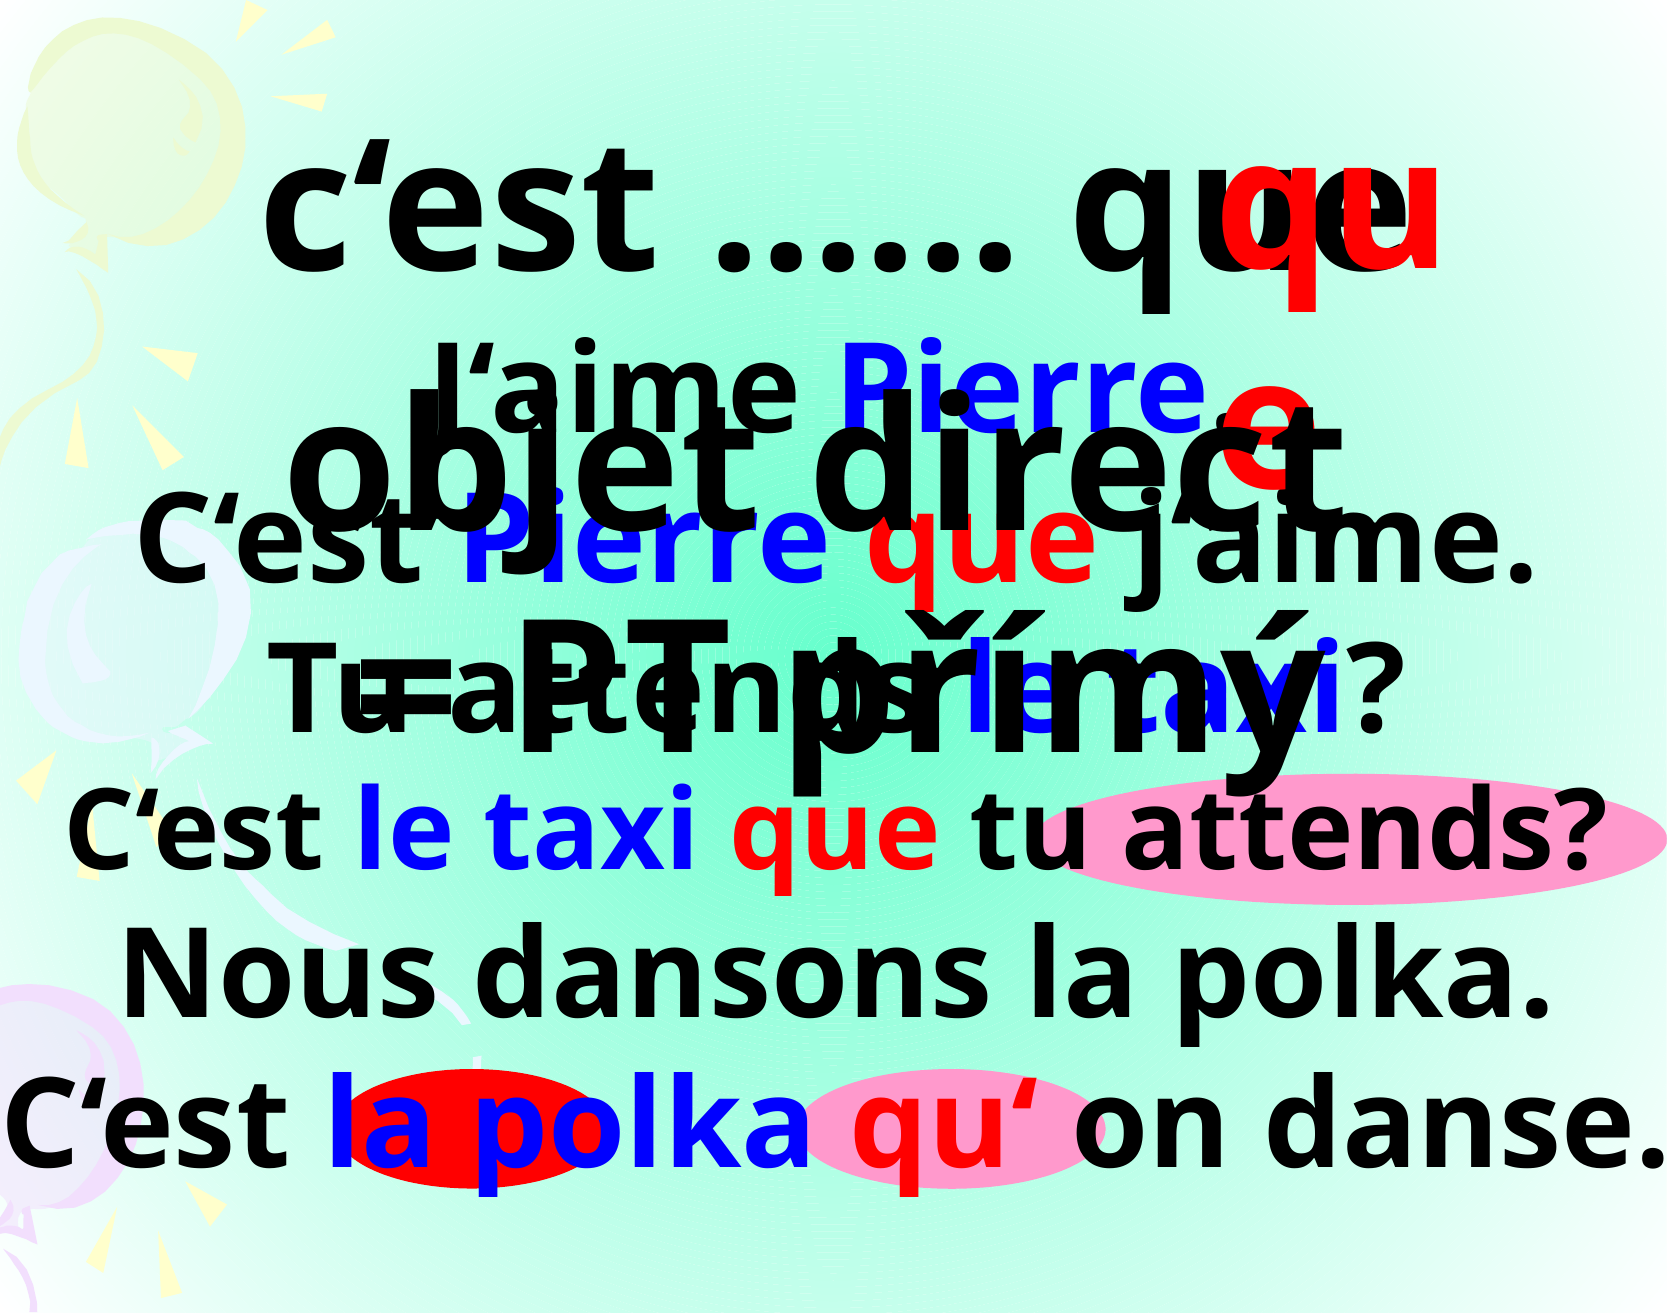

que
c‘est ...... que
J‘aime Pierre.
C‘est Pierre que j‘aime.
Tu attends le taxi?
C‘est le taxi que tu attends?
Nous dansons la polka.
C‘est la polka qu‘ on danse.
objet direct
= PT přímý